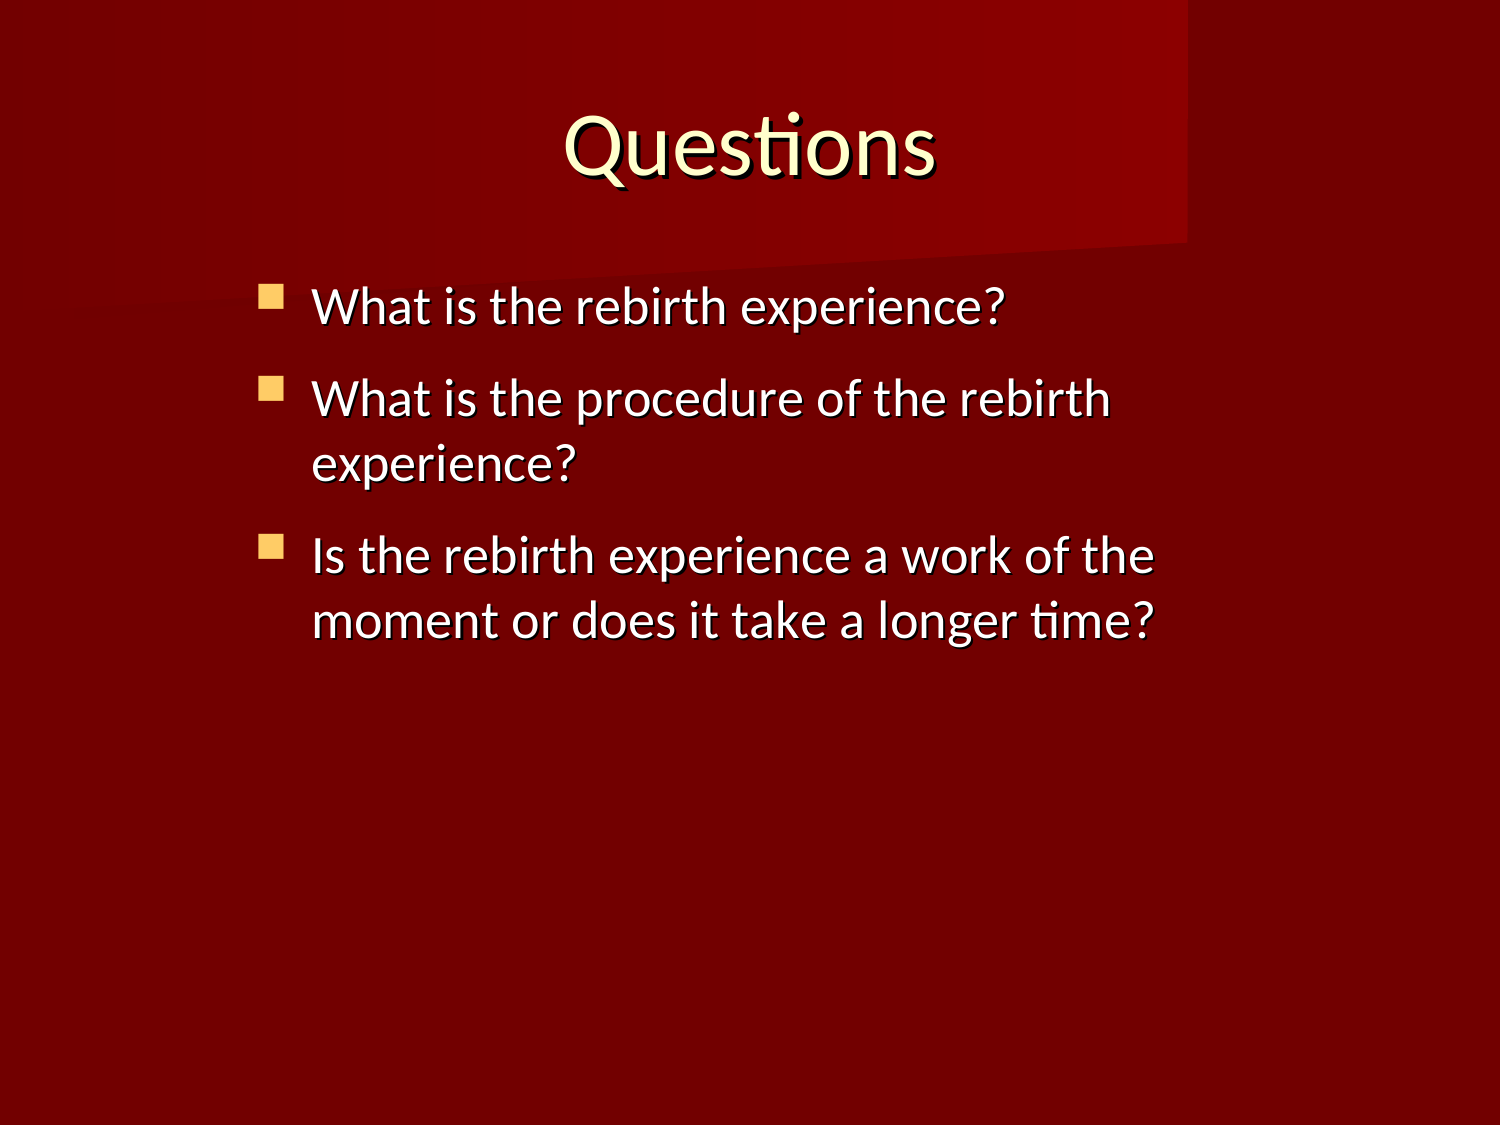

# Questions
What is the rebirth experience?
What is the procedure of the rebirth experience?
Is the rebirth experience a work of the moment or does it take a longer time?